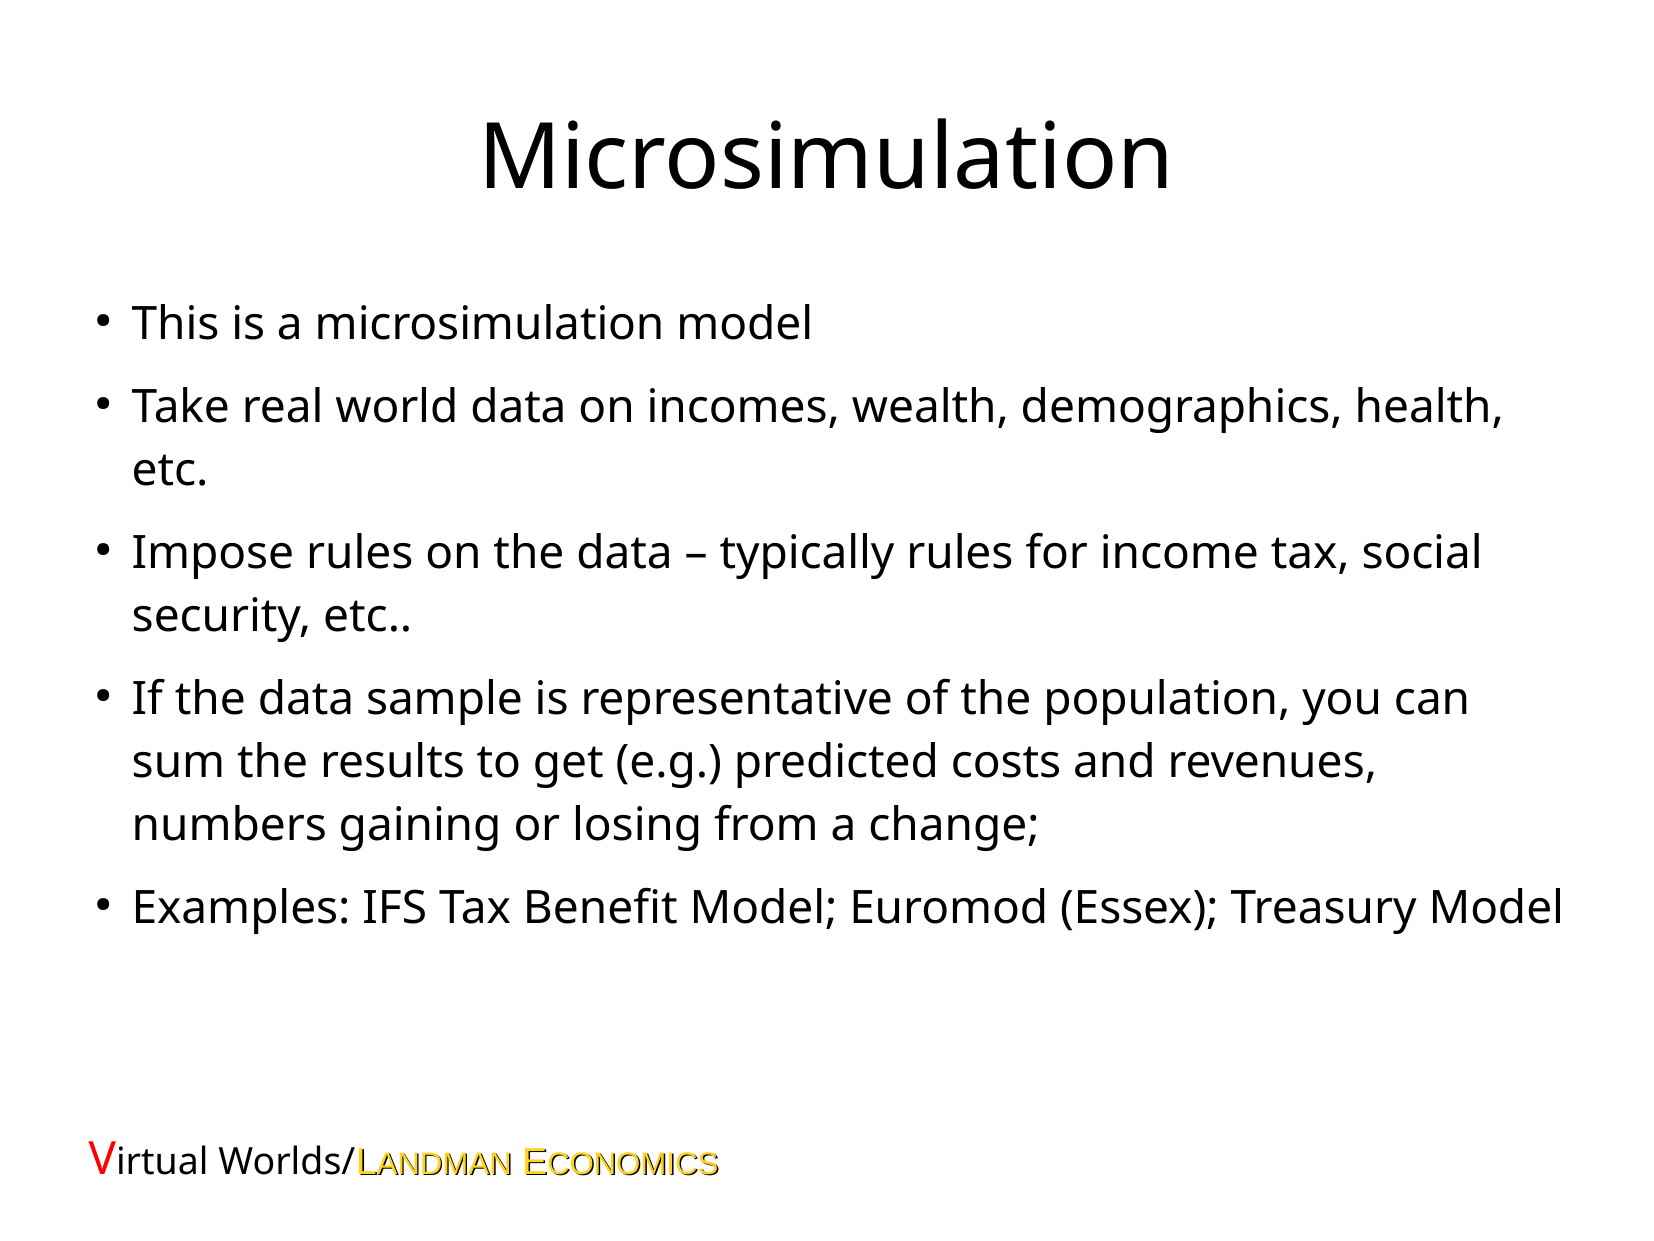

# Microsimulation
This is a microsimulation model
Take real world data on incomes, wealth, demographics, health, etc.
Impose rules on the data – typically rules for income tax, social security, etc..
If the data sample is representative of the population, you can sum the results to get (e.g.) predicted costs and revenues, numbers gaining or losing from a change;
Examples: IFS Tax Benefit Model; Euromod (Essex); Treasury Model